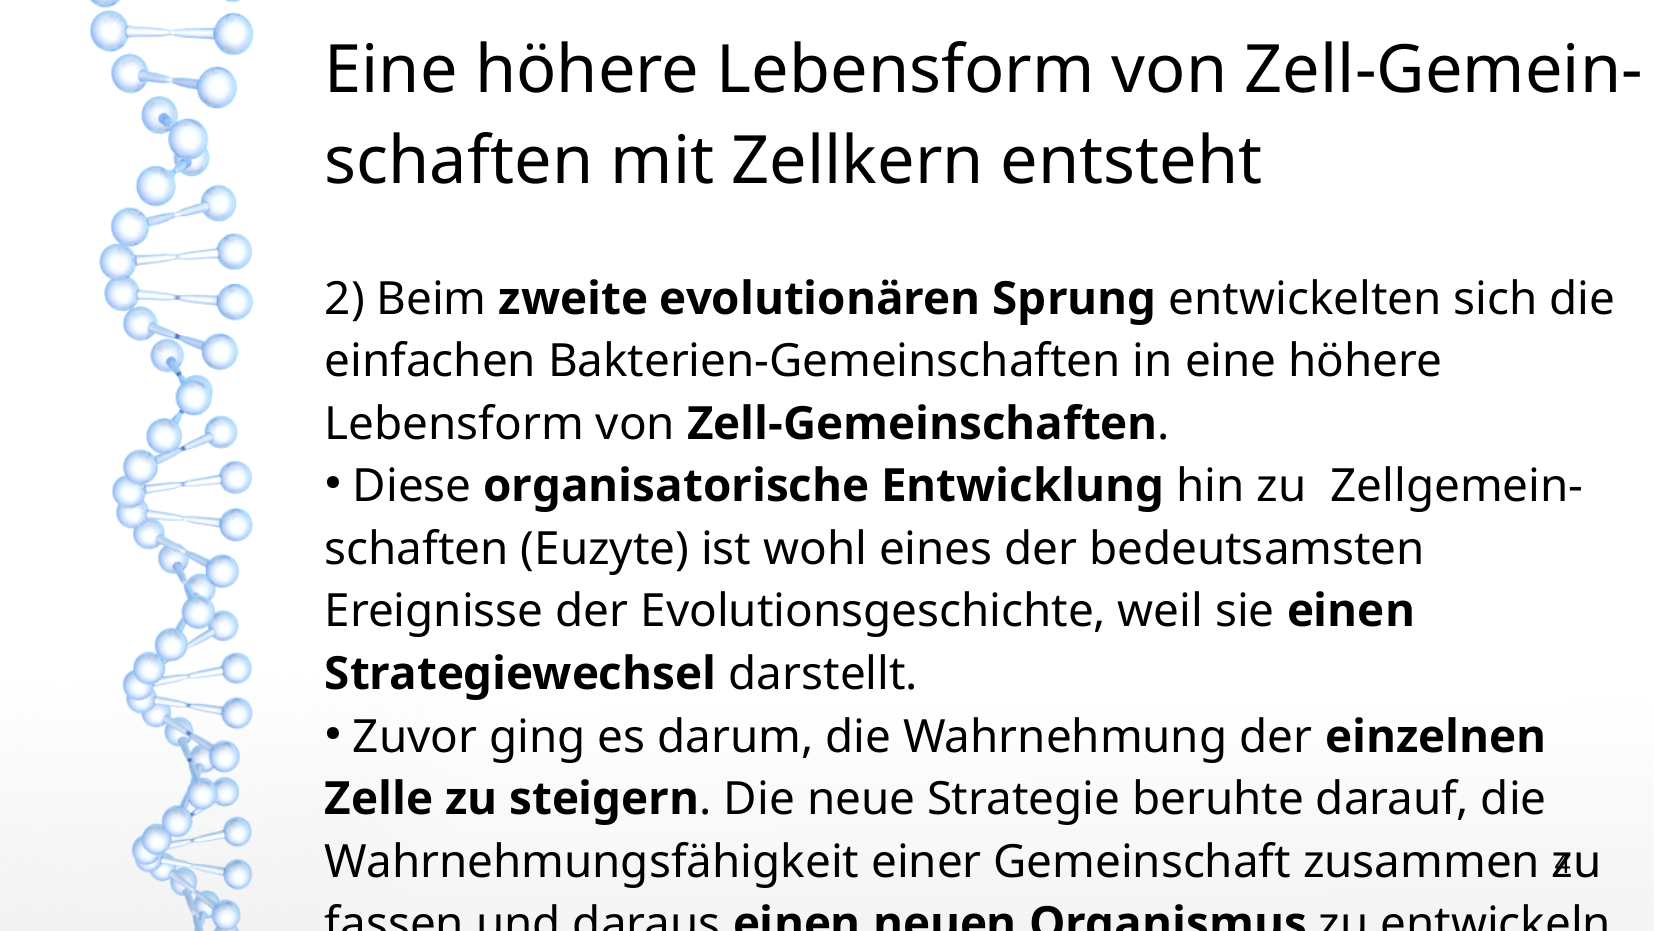

# Eine höhere Lebensform von Zell-Gemein- schaften mit Zellkern entsteht
2) Beim zweite evolutionären Sprung entwickelten sich die einfachen Bakterien-Gemeinschaften in eine höhere Lebensform von Zell-Gemeinschaften.
 Diese organisatorische Entwicklung hin zu Zellgemein-schaften (Euzyte) ist wohl eines der bedeutsamsten Ereignisse der Evolutionsgeschichte, weil sie einen Strategiewechsel darstellt.
 Zuvor ging es darum, die Wahrnehmung der einzelnen Zelle zu steigern. Die neue Strategie beruhte darauf, die Wahrnehmungsfähigkeit einer Gemeinschaft zusammen zu fassen und daraus einen neuen Organismus zu entwickeln.
4